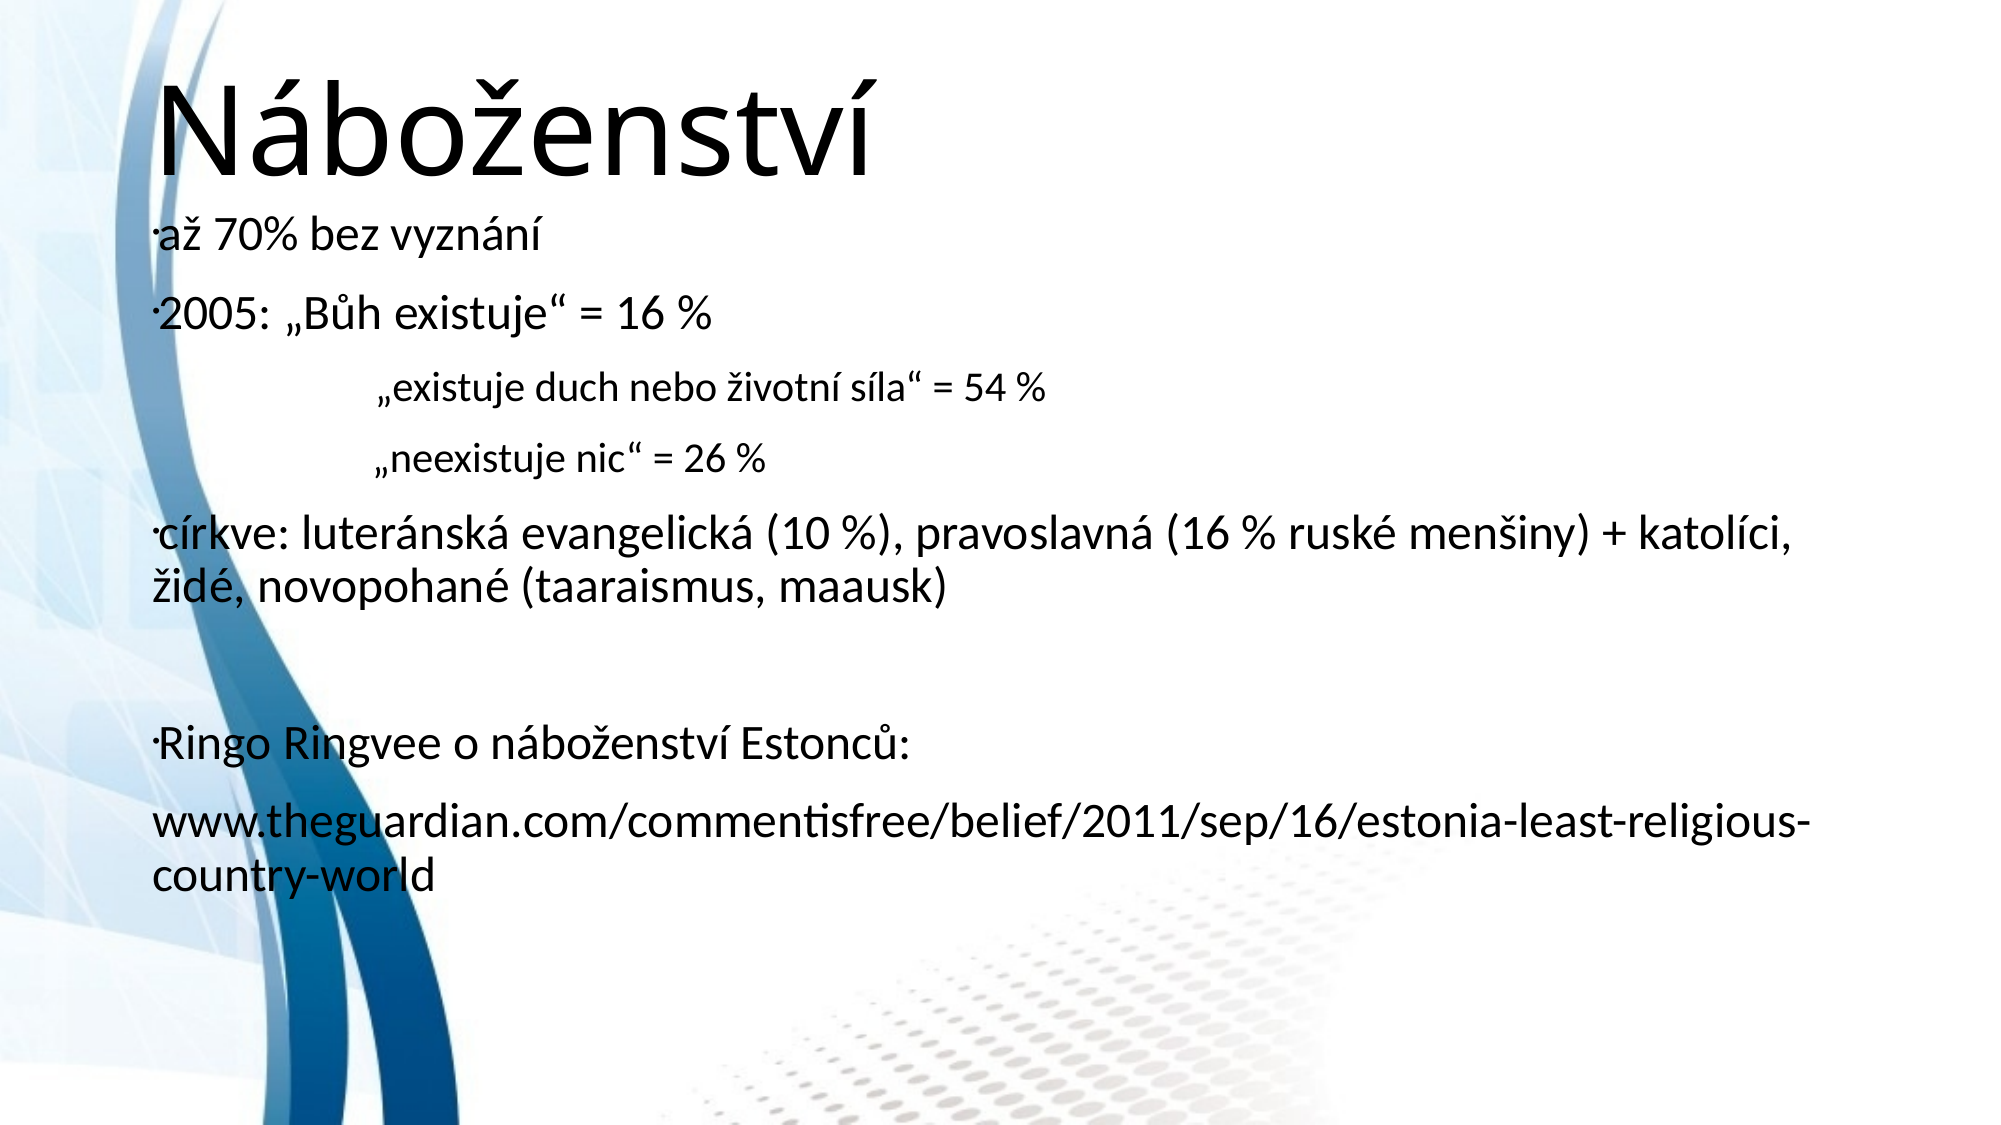

# Náboženství
až 70% bez vyznání
2005: „Bůh existuje“ = 16 %
 „existuje duch nebo životní síla“ = 54 %
	 „neexistuje nic“ = 26 %
církve: luteránská evangelická (10 %), pravoslavná (16 % ruské menšiny) + katolíci, židé, novopohané (taaraismus, maausk)
Ringo Ringvee o náboženství Estonců:
www.theguardian.com/commentisfree/belief/2011/sep/16/estonia-least-religious-country-world